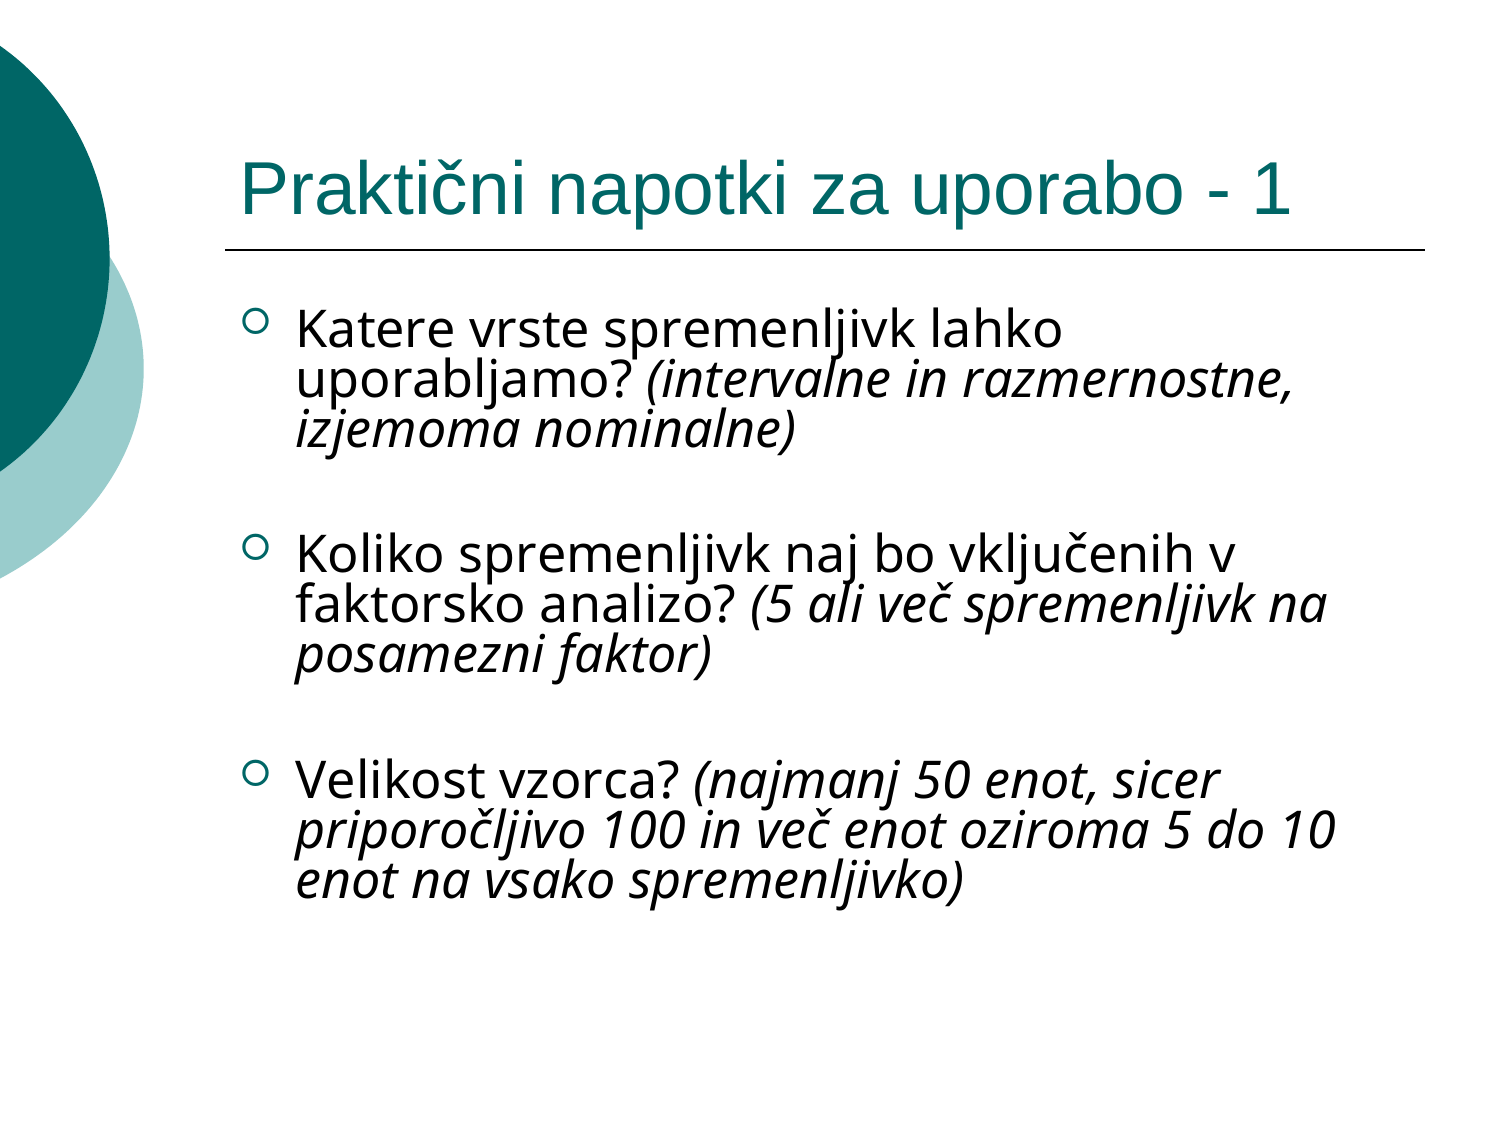

# Praktični napotki za uporabo - 1
Katere vrste spremenljivk lahko uporabljamo? (intervalne in razmernostne, izjemoma nominalne)
Koliko spremenljivk naj bo vključenih v faktorsko analizo? (5 ali več spremenljivk na posamezni faktor)
Velikost vzorca? (najmanj 50 enot, sicer priporočljivo 100 in več enot oziroma 5 do 10 enot na vsako spremenljivko)